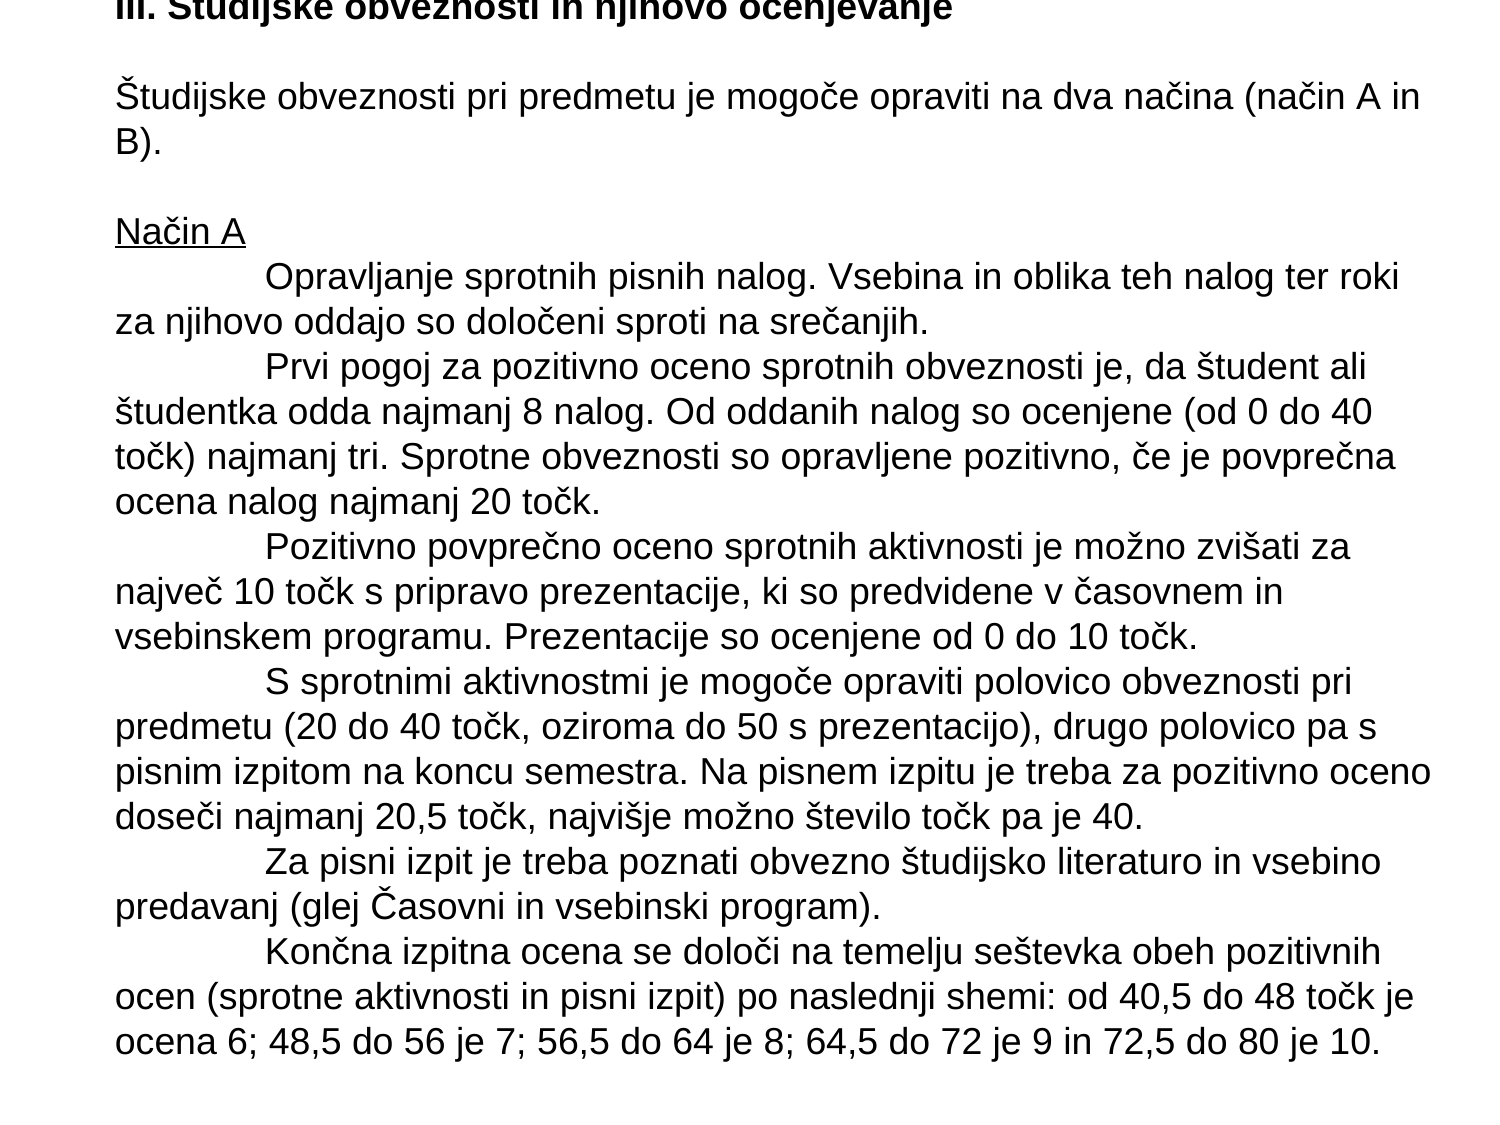

III. Študijske obveznosti in njihovo ocenjevanje
Študijske obveznosti pri predmetu je mogoče opraviti na dva načina (način A in B).
Način A
	Opravljanje sprotnih pisnih nalog. Vsebina in oblika teh nalog ter roki za njihovo oddajo so določeni sproti na srečanjih.
	Prvi pogoj za pozitivno oceno sprotnih obveznosti je, da študent ali študentka odda najmanj 8 nalog. Od oddanih nalog so ocenjene (od 0 do 40 točk) najmanj tri. Sprotne obveznosti so opravljene pozitivno, če je povprečna ocena nalog najmanj 20 točk.
	Pozitivno povprečno oceno sprotnih aktivnosti je možno zvišati za največ 10 točk s pripravo prezentacije, ki so predvidene v časovnem in vsebinskem programu. Prezentacije so ocenjene od 0 do 10 točk.
	S sprotnimi aktivnostmi je mogoče opraviti polovico obveznosti pri predmetu (20 do 40 točk, oziroma do 50 s prezentacijo), drugo polovico pa s pisnim izpitom na koncu semestra. Na pisnem izpitu je treba za pozitivno oceno doseči najmanj 20,5 točk, najvišje možno število točk pa je 40.
	Za pisni izpit je treba poznati obvezno študijsko literaturo in vsebino predavanj (glej Časovni in vsebinski program).
	Končna izpitna ocena se določi na temelju seštevka obeh pozitivnih ocen (sprotne aktivnosti in pisni izpit) po naslednji shemi: od 40,5 do 48 točk je ocena 6; 48,5 do 56 je 7; 56,5 do 64 je 8; 64,5 do 72 je 9 in 72,5 do 80 je 10.